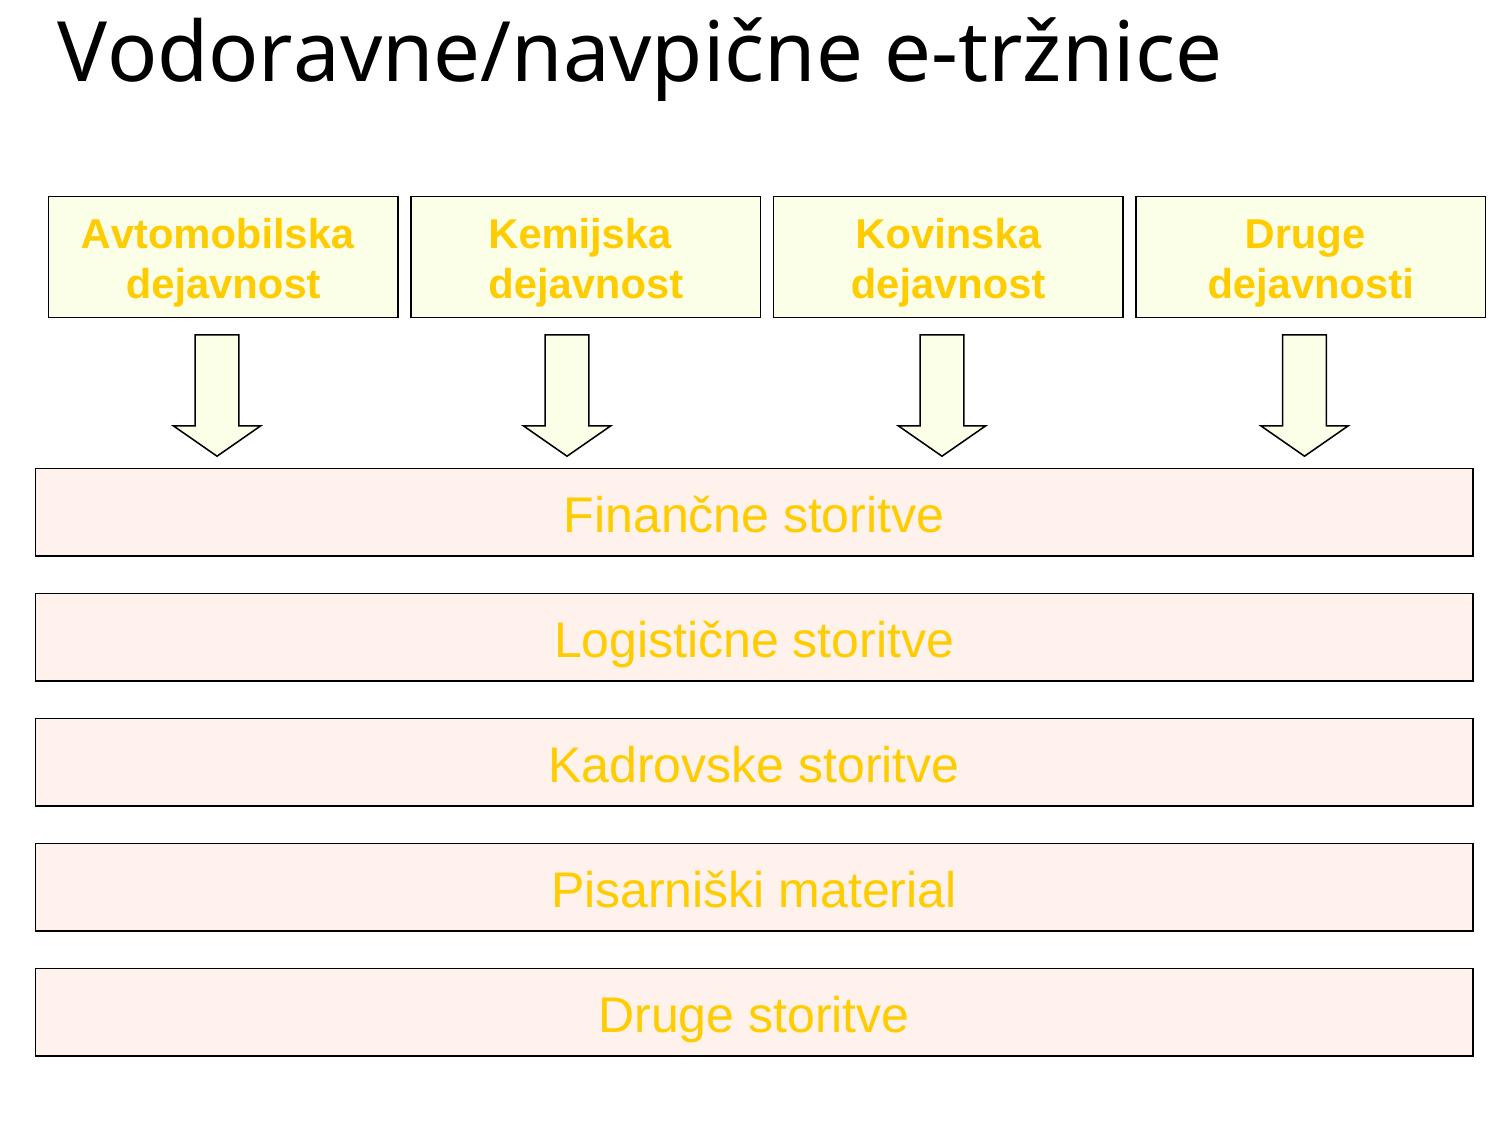

# Vodoravne/navpične e-tržnice
Avtomobilska
dejavnost
Kemijska
dejavnost
Kovinska
dejavnost
Druge
dejavnosti
Finančne storitve
Logistične storitve
Kadrovske storitve
Pisarniški material
Druge storitve